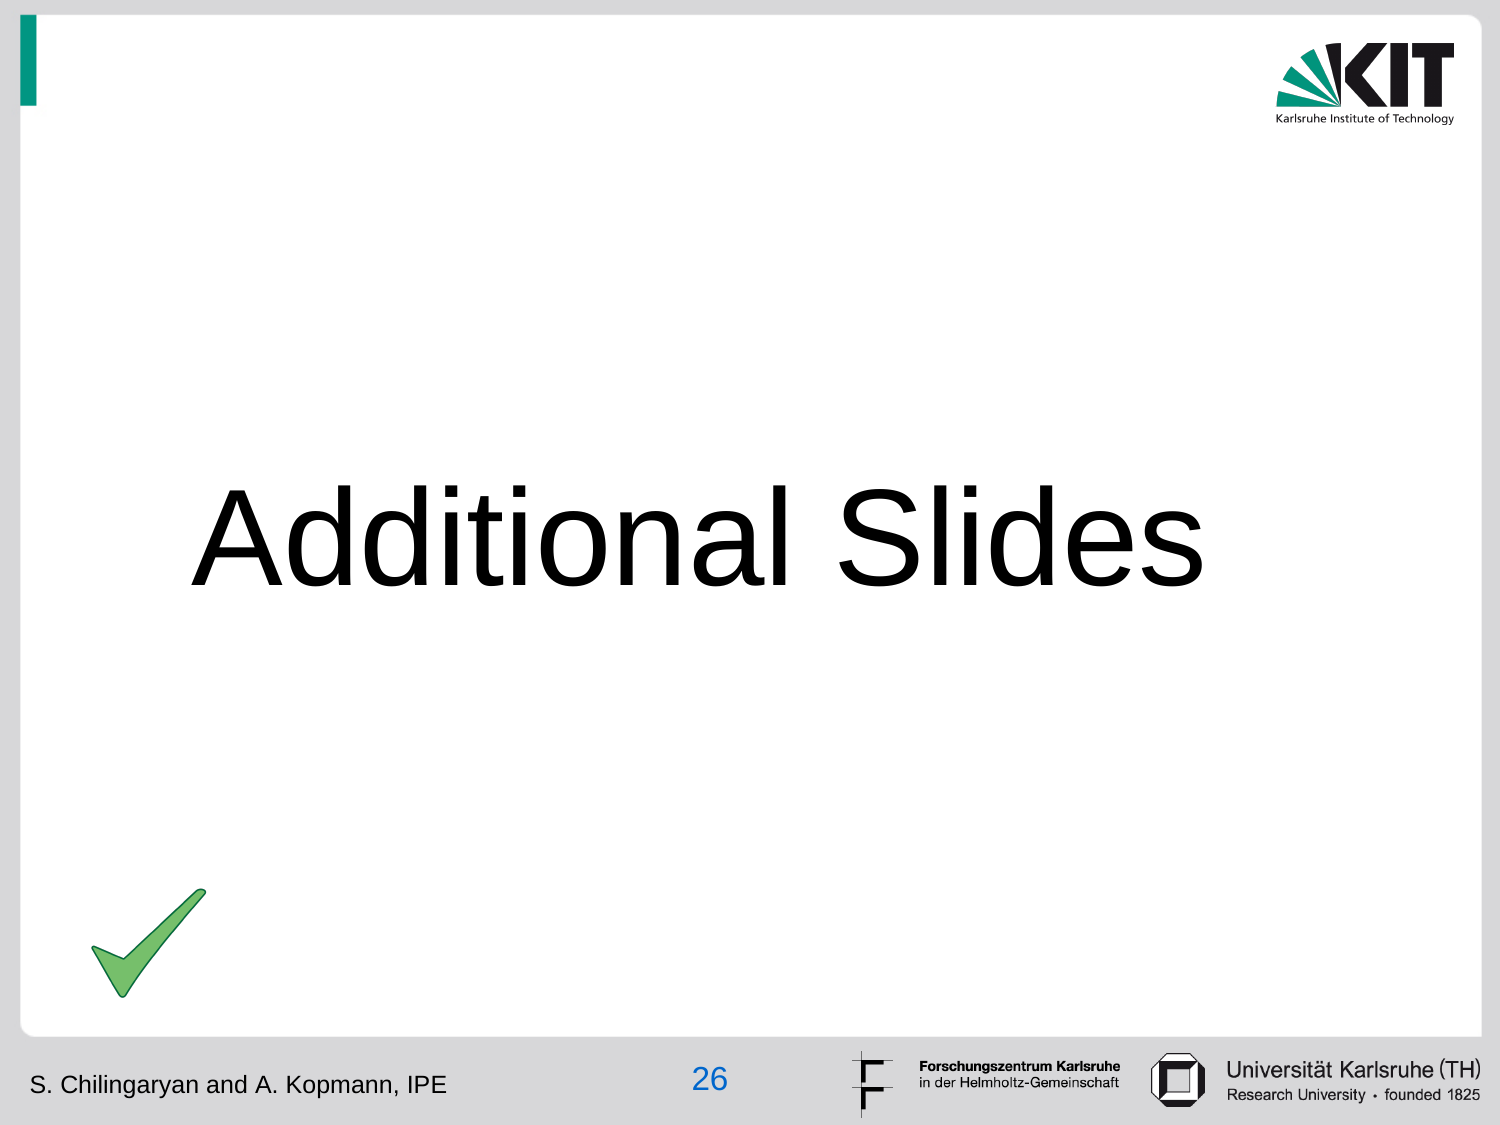

#
Additional Slides
S. Chilingaryan and A. Kopmann, IPE